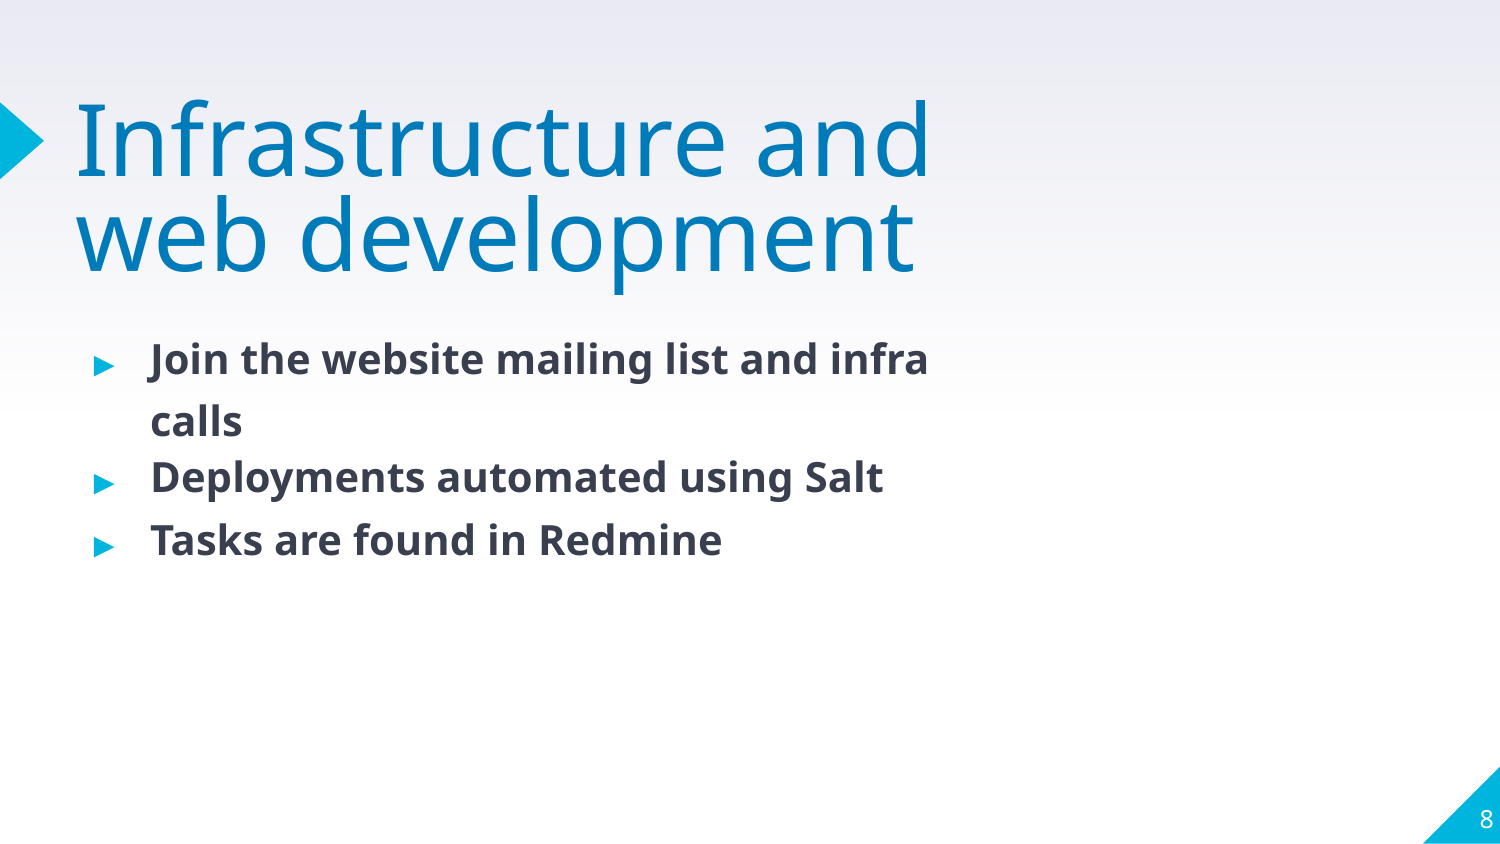

# Infrastructure and web development
Join the website mailing list and infra calls
Deployments automated using Salt
Tasks are found in Redmine